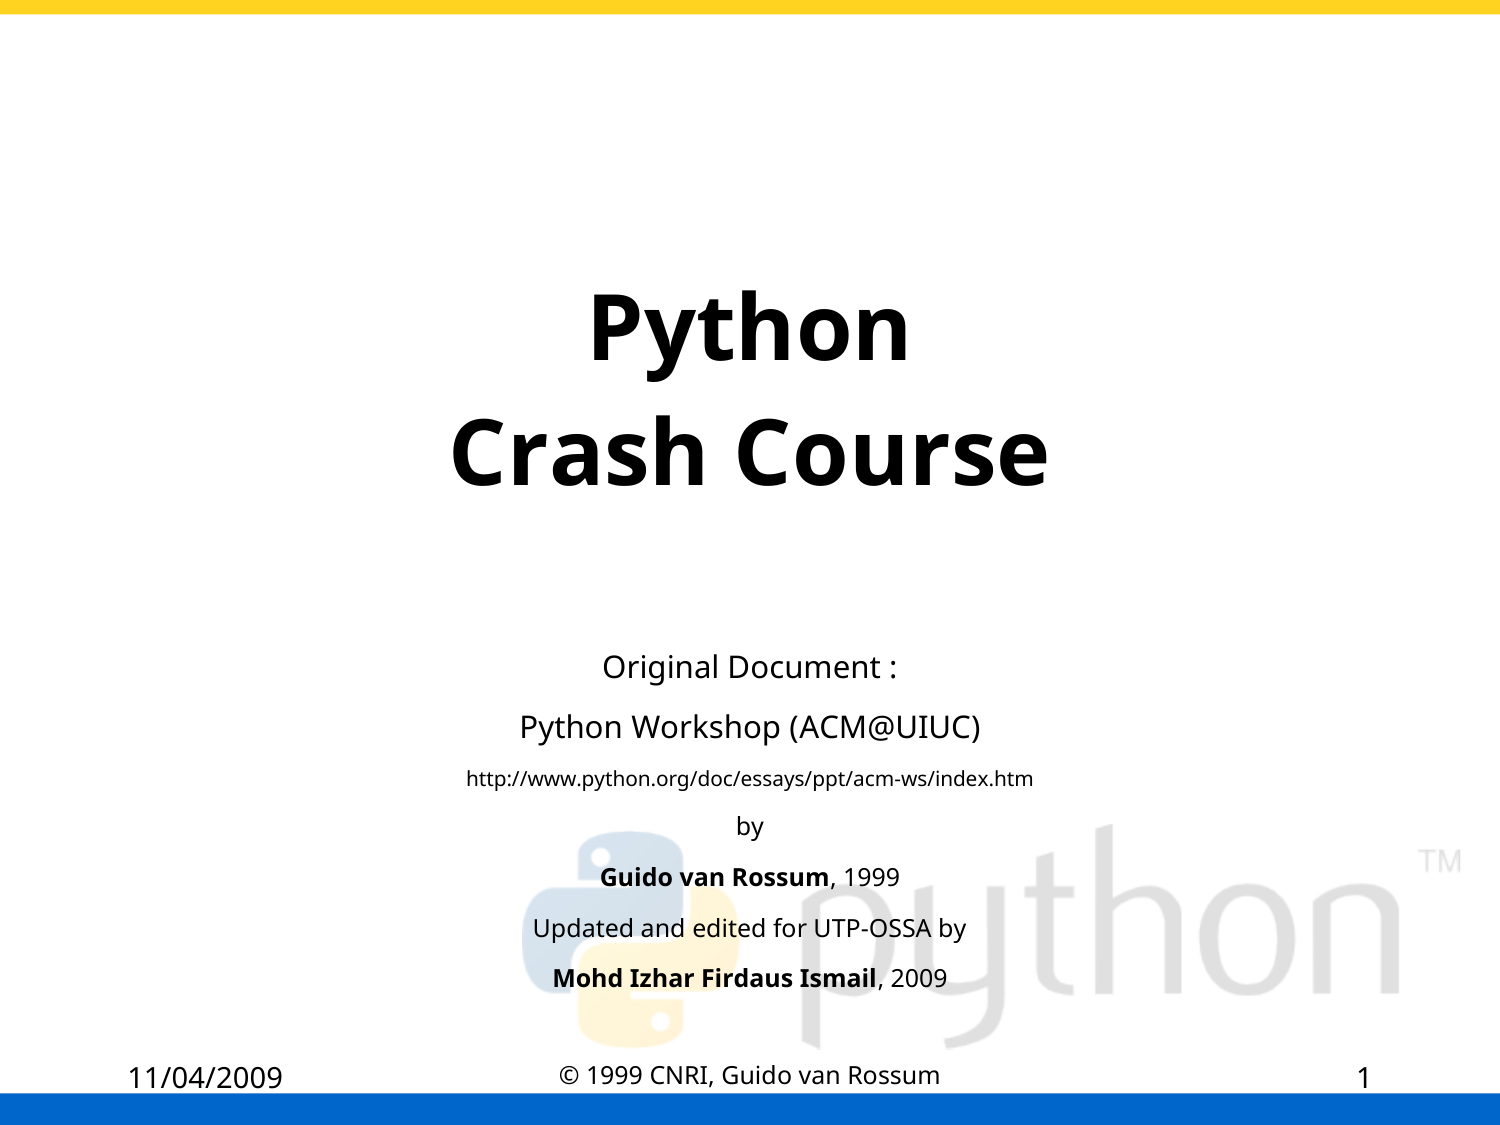

# Python Crash Course
Original Document :
Python Workshop (ACM@UIUC)
http://www.python.org/doc/essays/ppt/acm-ws/index.htm
by
Guido van Rossum, 1999
Updated and edited for UTP-OSSA by
Mohd Izhar Firdaus Ismail, 2009
11/04/2009
© 1999 CNRI, Guido van Rossum
1